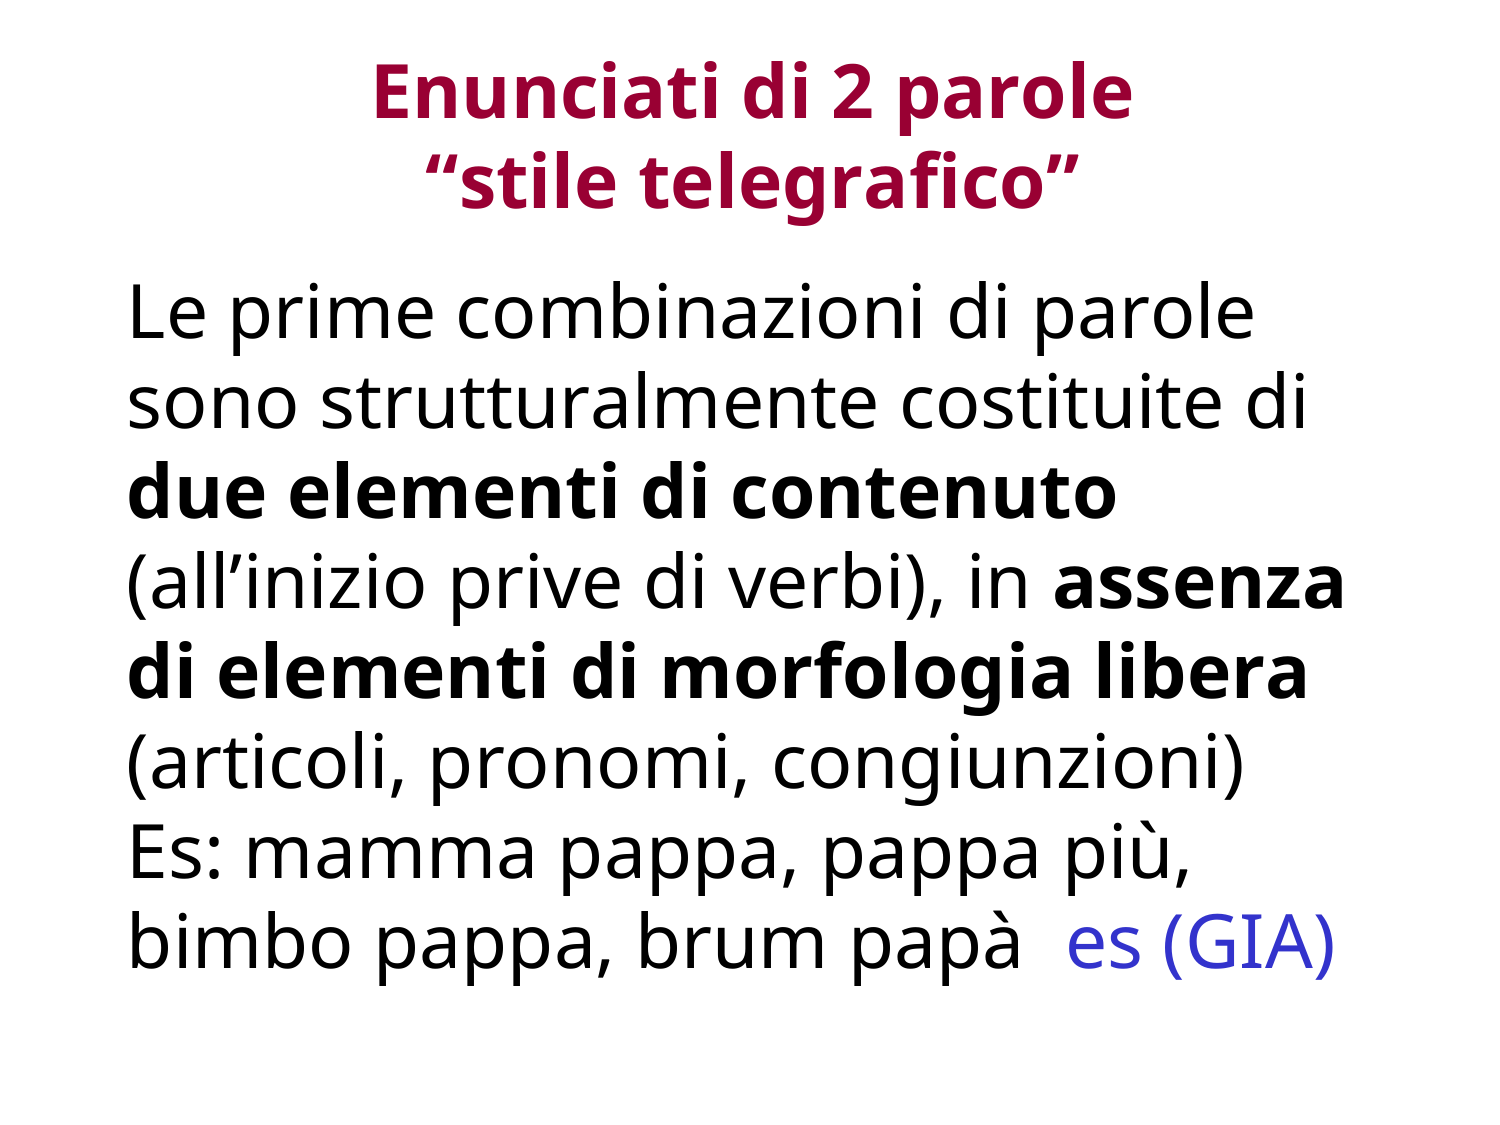

# Enunciati di 2 parole “stile telegrafico”
Le prime combinazioni di parole sono strutturalmente costituite di due elementi di contenuto (all’inizio prive di verbi), in assenza di elementi di morfologia libera (articoli, pronomi, congiunzioni)
Es: mamma pappa, pappa più, bimbo pappa, brum papà es (GIA)